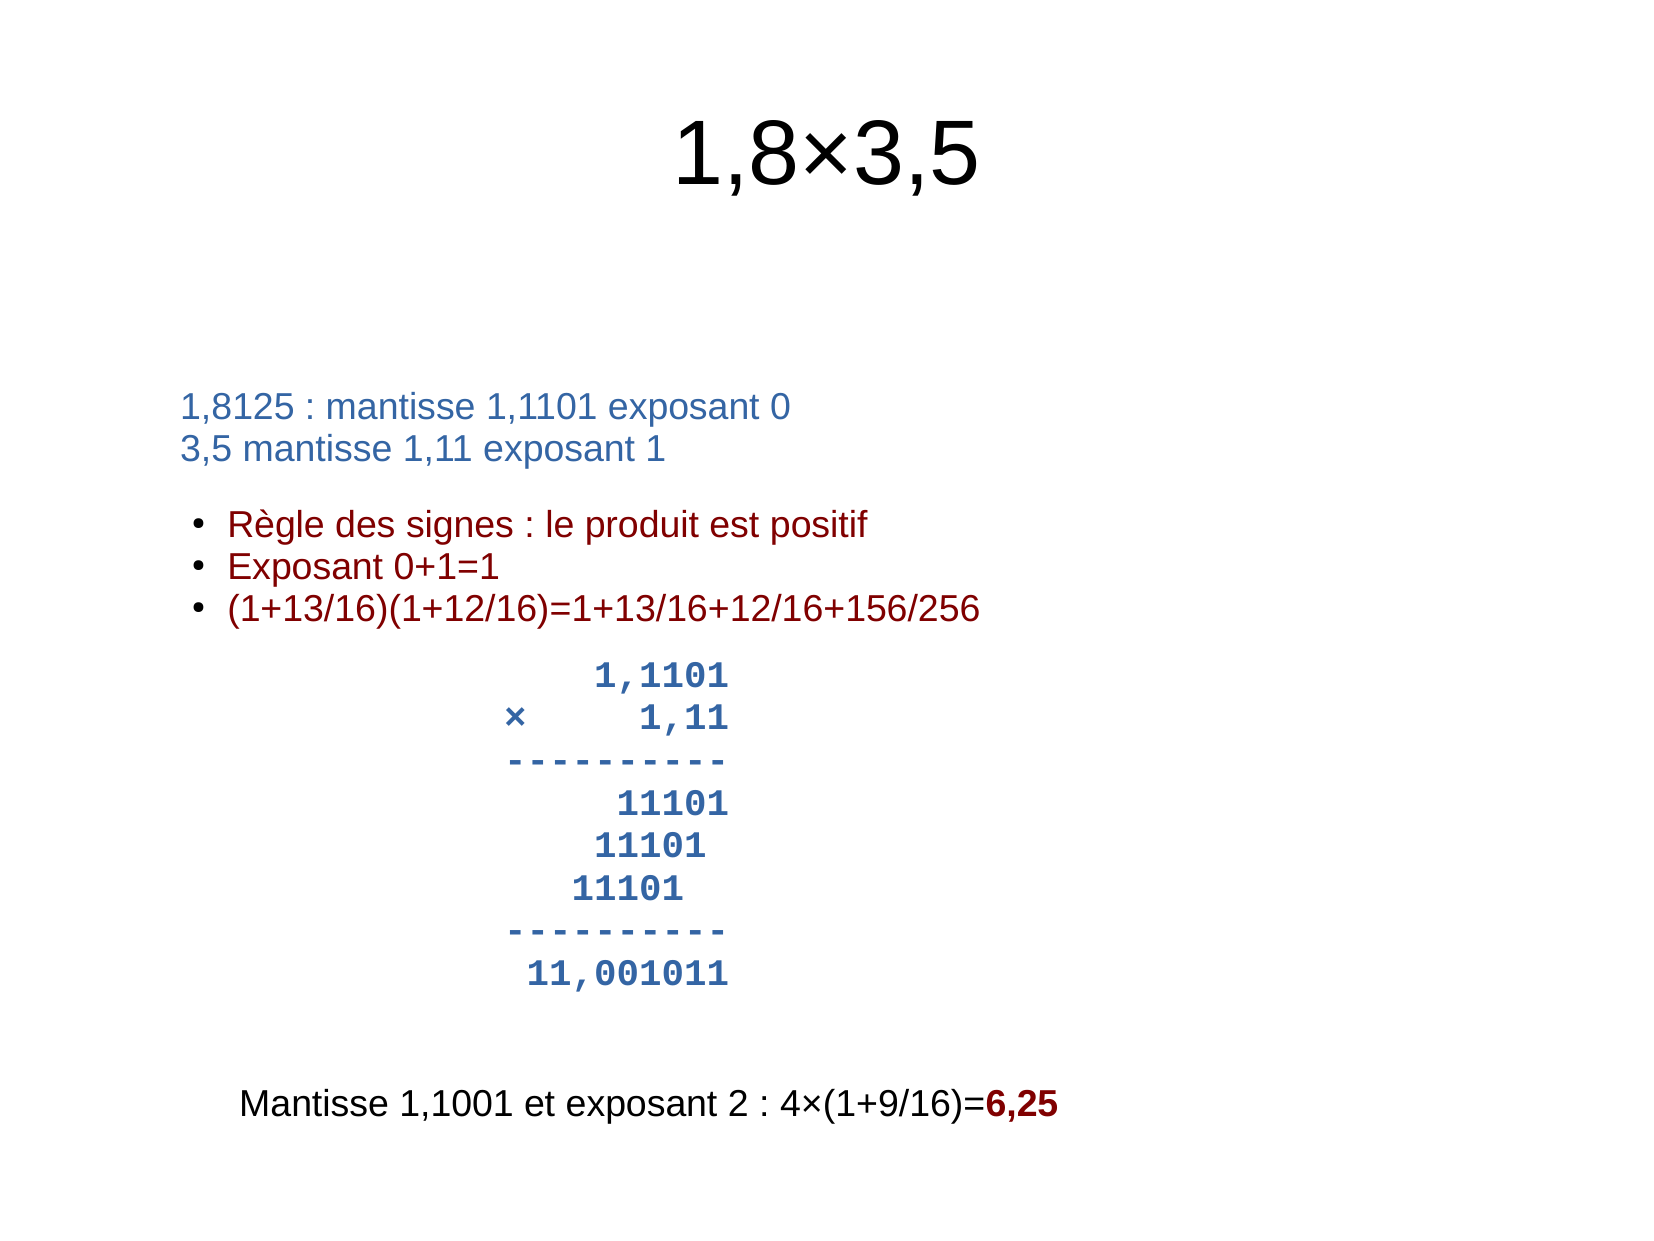

# 1,8×3,5
1,8125 : mantisse 1,1101 exposant 0
3,5 mantisse 1,11 exposant 1
Règle des signes : le produit est positif
Exposant 0+1=1
(1+13/16)(1+12/16)=1+13/16+12/16+156/256
 1,1101
× 1,11
----------
 11101
 11101
 11101
----------
 11,001011
Mantisse 1,1001 et exposant 2 : 4×(1+9/16)=6,25